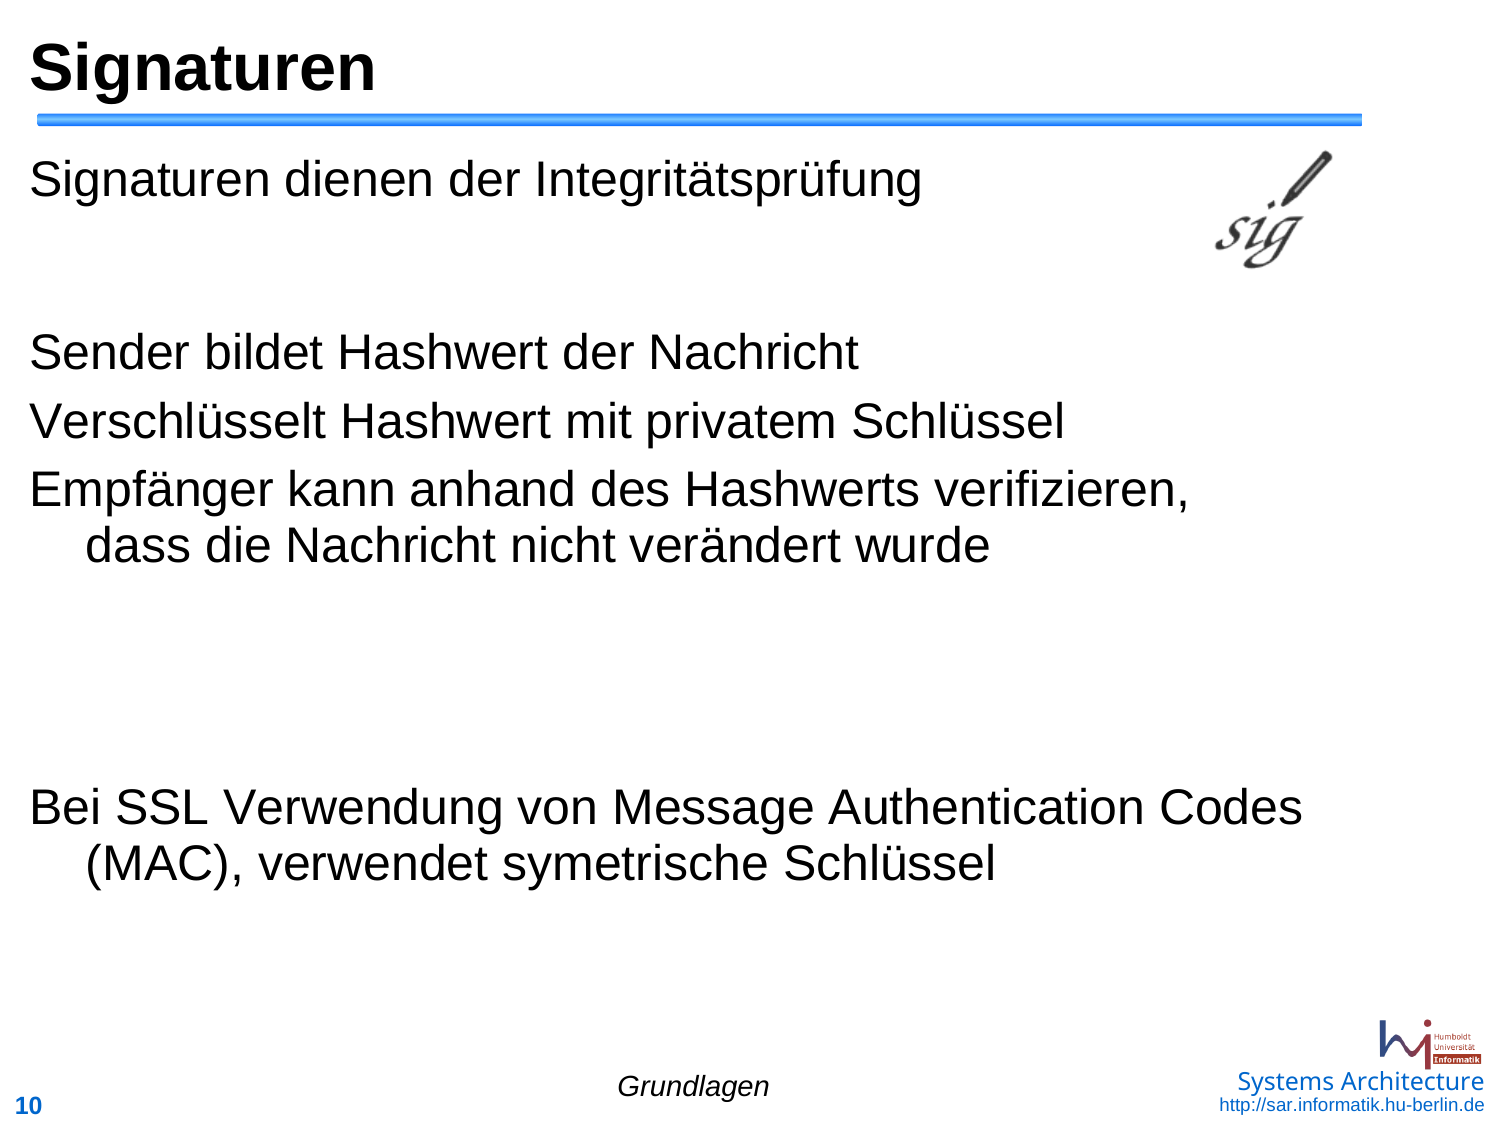

# Signaturen
Signaturen dienen der Integritätsprüfung
Sender bildet Hashwert der Nachricht
Verschlüsselt Hashwert mit privatem Schlüssel
Empfänger kann anhand des Hashwerts verifizieren, dass die Nachricht nicht verändert wurde
Bei SSL Verwendung von Message Authentication Codes (MAC), verwendet symetrische Schlüssel
Grundlagen